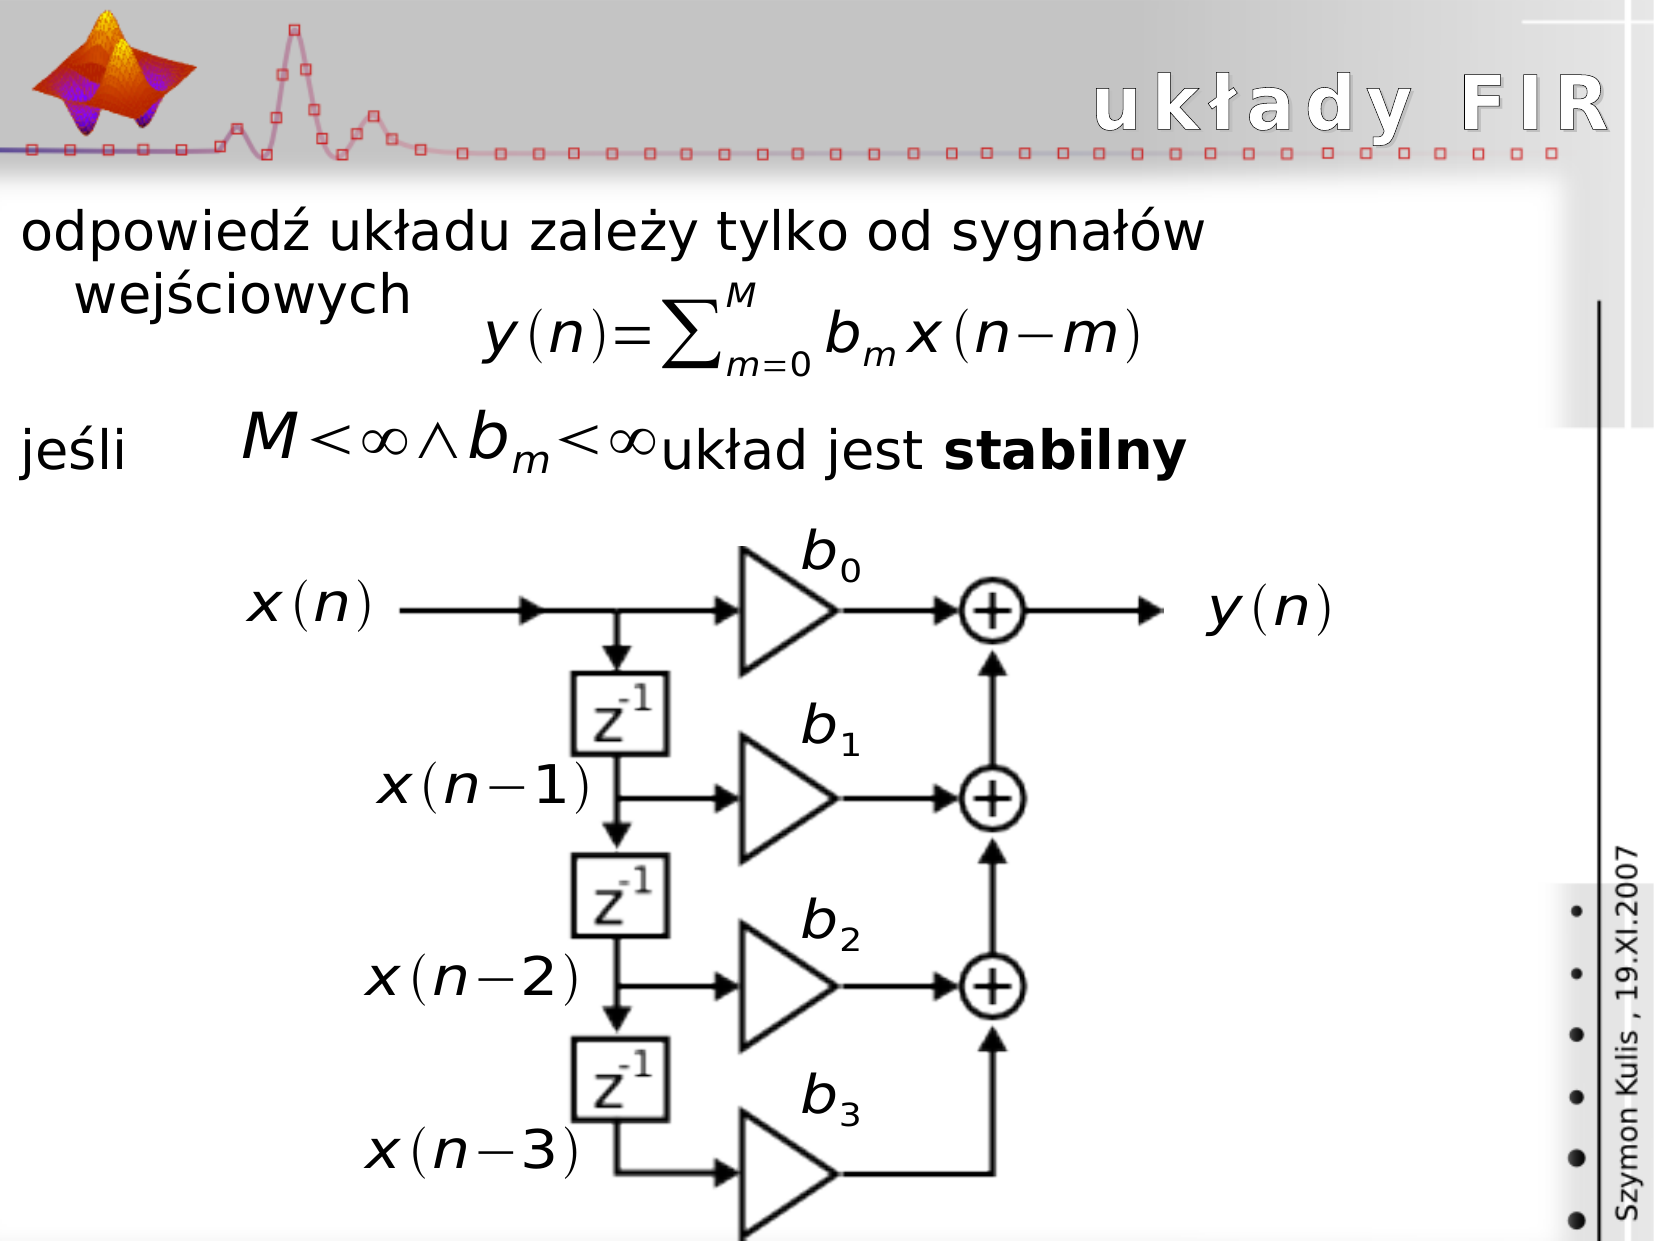

# układy FIR
odpowiedź układu zależy tylko od sygnałów wejściowych
jeśli układ jest stabilny